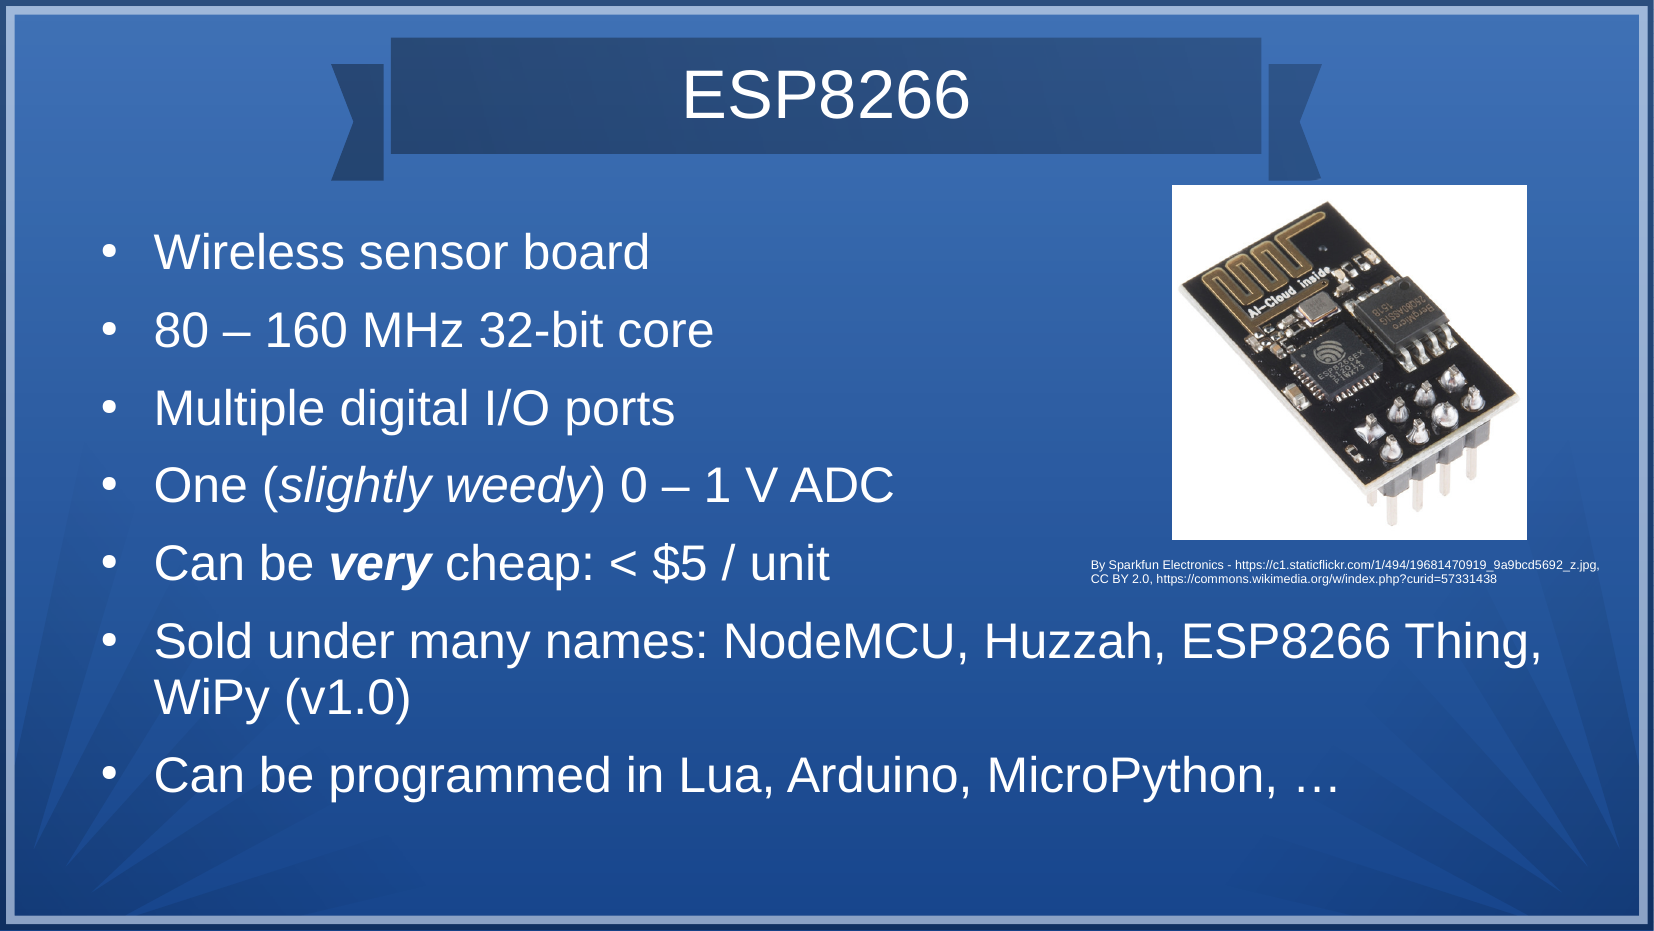

# ESP8266
Wireless sensor board
80 – 160 MHz 32-bit core
Multiple digital I/O ports
One (slightly weedy) 0 – 1 V ADC
Can be very cheap: < $5 / unit
Sold under many names: NodeMCU, Huzzah, ESP8266 Thing, WiPy (v1.0)
Can be programmed in Lua, Arduino, MicroPython, …
By Sparkfun Electronics - https://c1.staticflickr.com/1/494/19681470919_9a9bcd5692_z.jpg,
CC BY 2.0, https://commons.wikimedia.org/w/index.php?curid=57331438